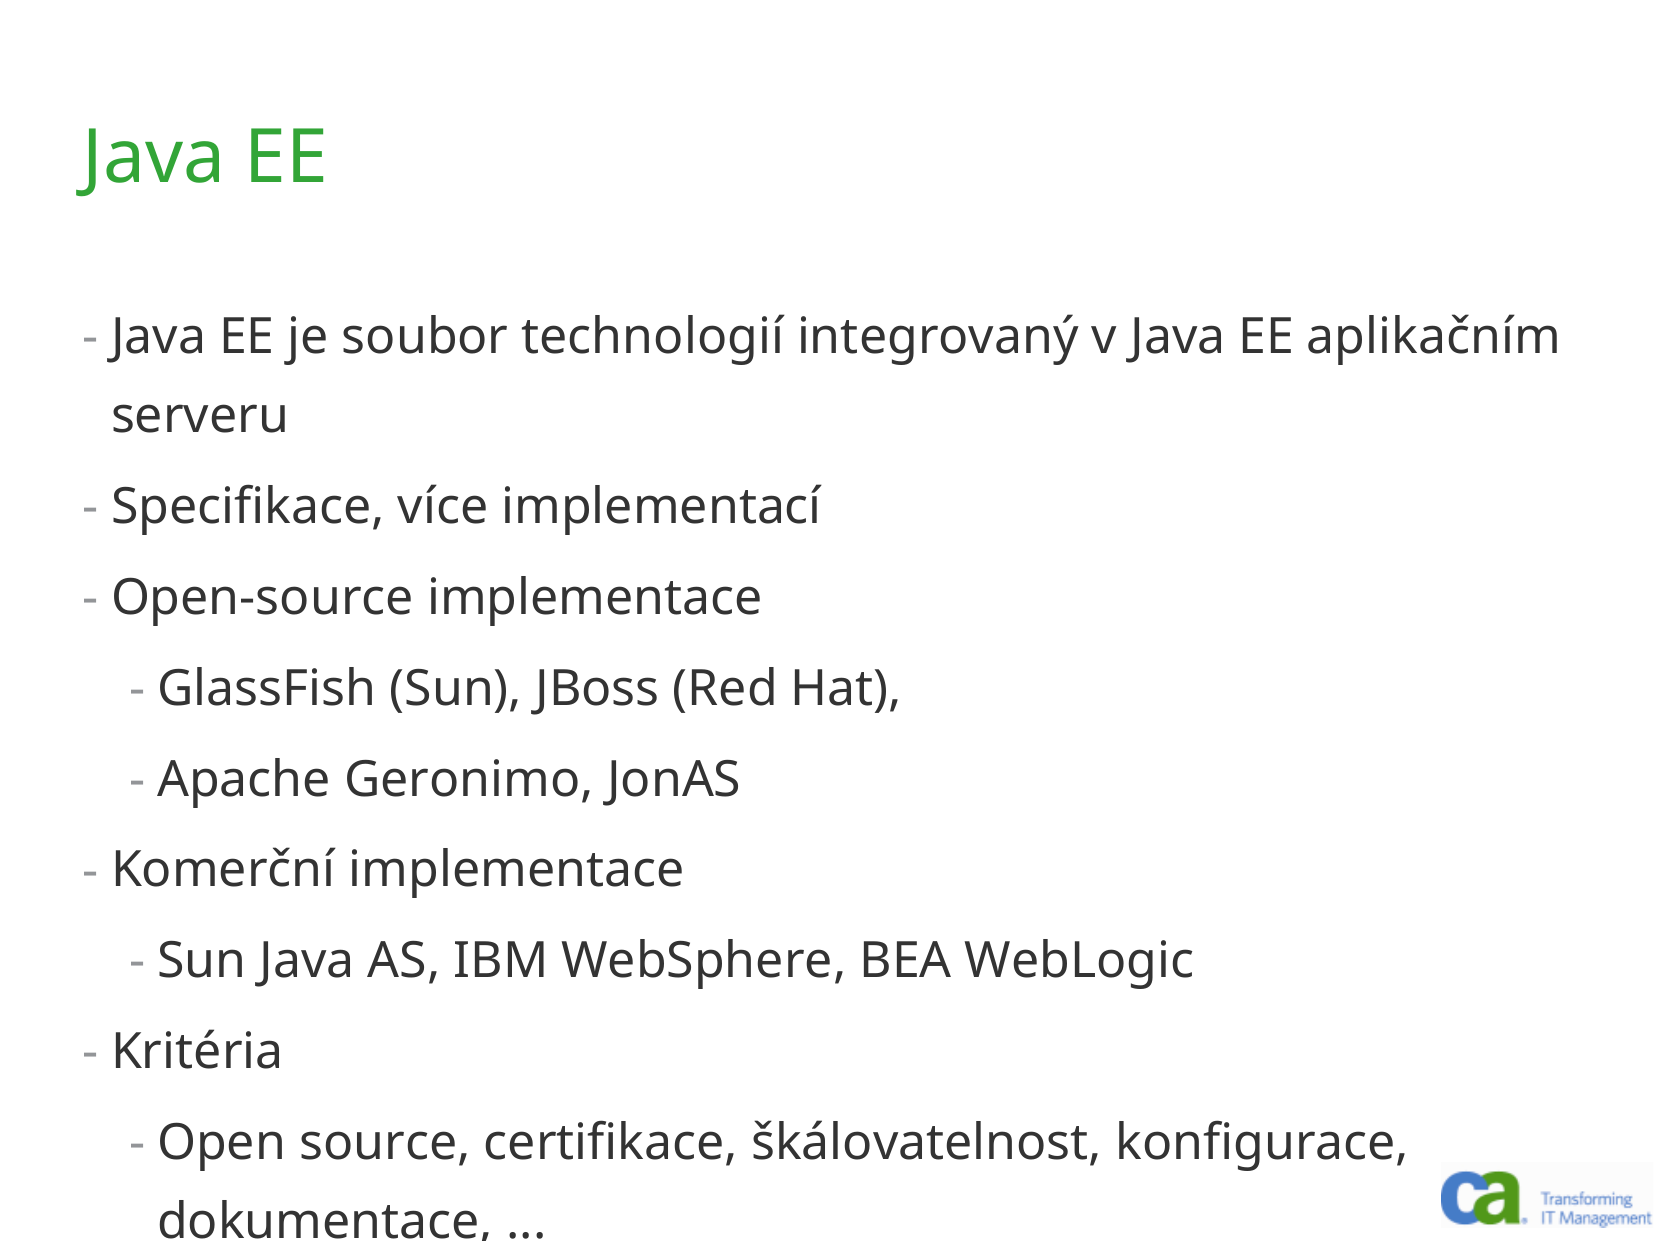

# Java EE
Java EE je soubor technologií integrovaný v Java EE aplikačním serveru
Specifikace, více implementací
Open-source implementace
GlassFish (Sun), JBoss (Red Hat),
Apache Geronimo, JonAS
Komerční implementace
Sun Java AS, IBM WebSphere, BEA WebLogic
Kritéria
Open source, certifikace, škálovatelnost, konfigurace, dokumentace, ...